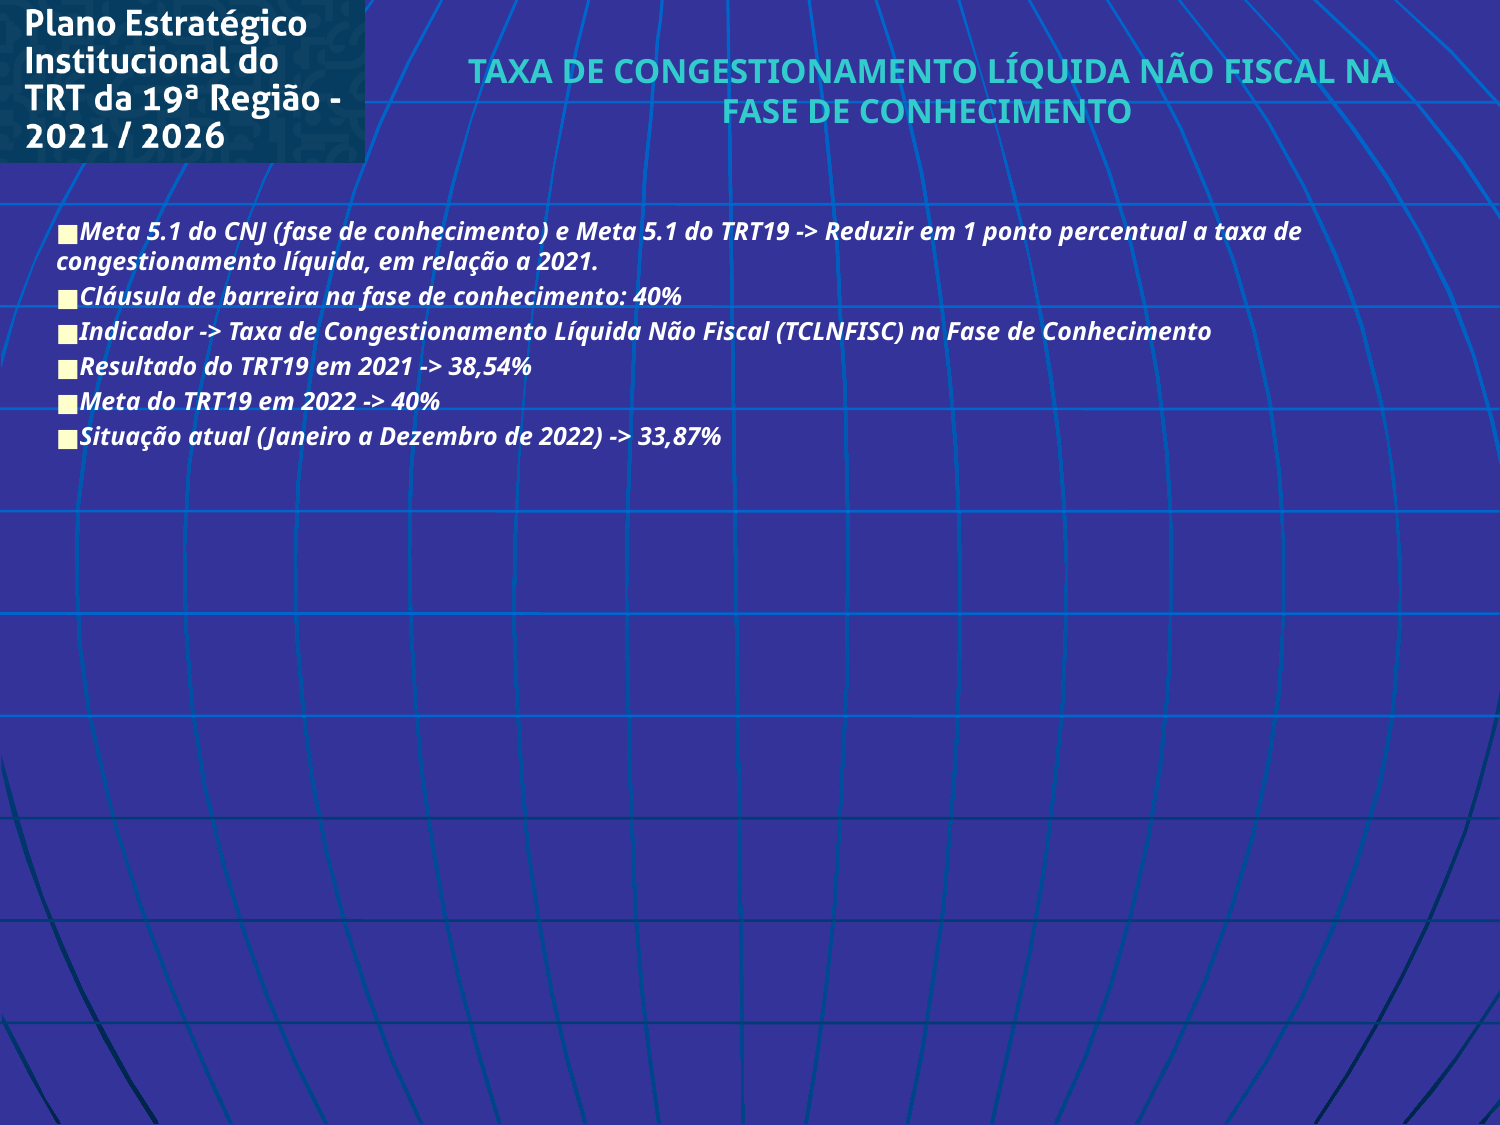

TAXA DE CONGESTIONAMENTO LÍQUIDA NÃO FISCAL NA FASE DE CONHECIMENTO
Meta 5.1 do CNJ (fase de conhecimento) e Meta 5.1 do TRT19 -> Reduzir em 1 ponto percentual a taxa de congestionamento líquida, em relação a 2021.
Cláusula de barreira na fase de conhecimento: 40%
Indicador -> Taxa de Congestionamento Líquida Não Fiscal (TCLNFISC) na Fase de Conhecimento
Resultado do TRT19 em 2021 -> 38,54%
Meta do TRT19 em 2022 -> 40%
Situação atual (Janeiro a Dezembro de 2022) -> 33,87%